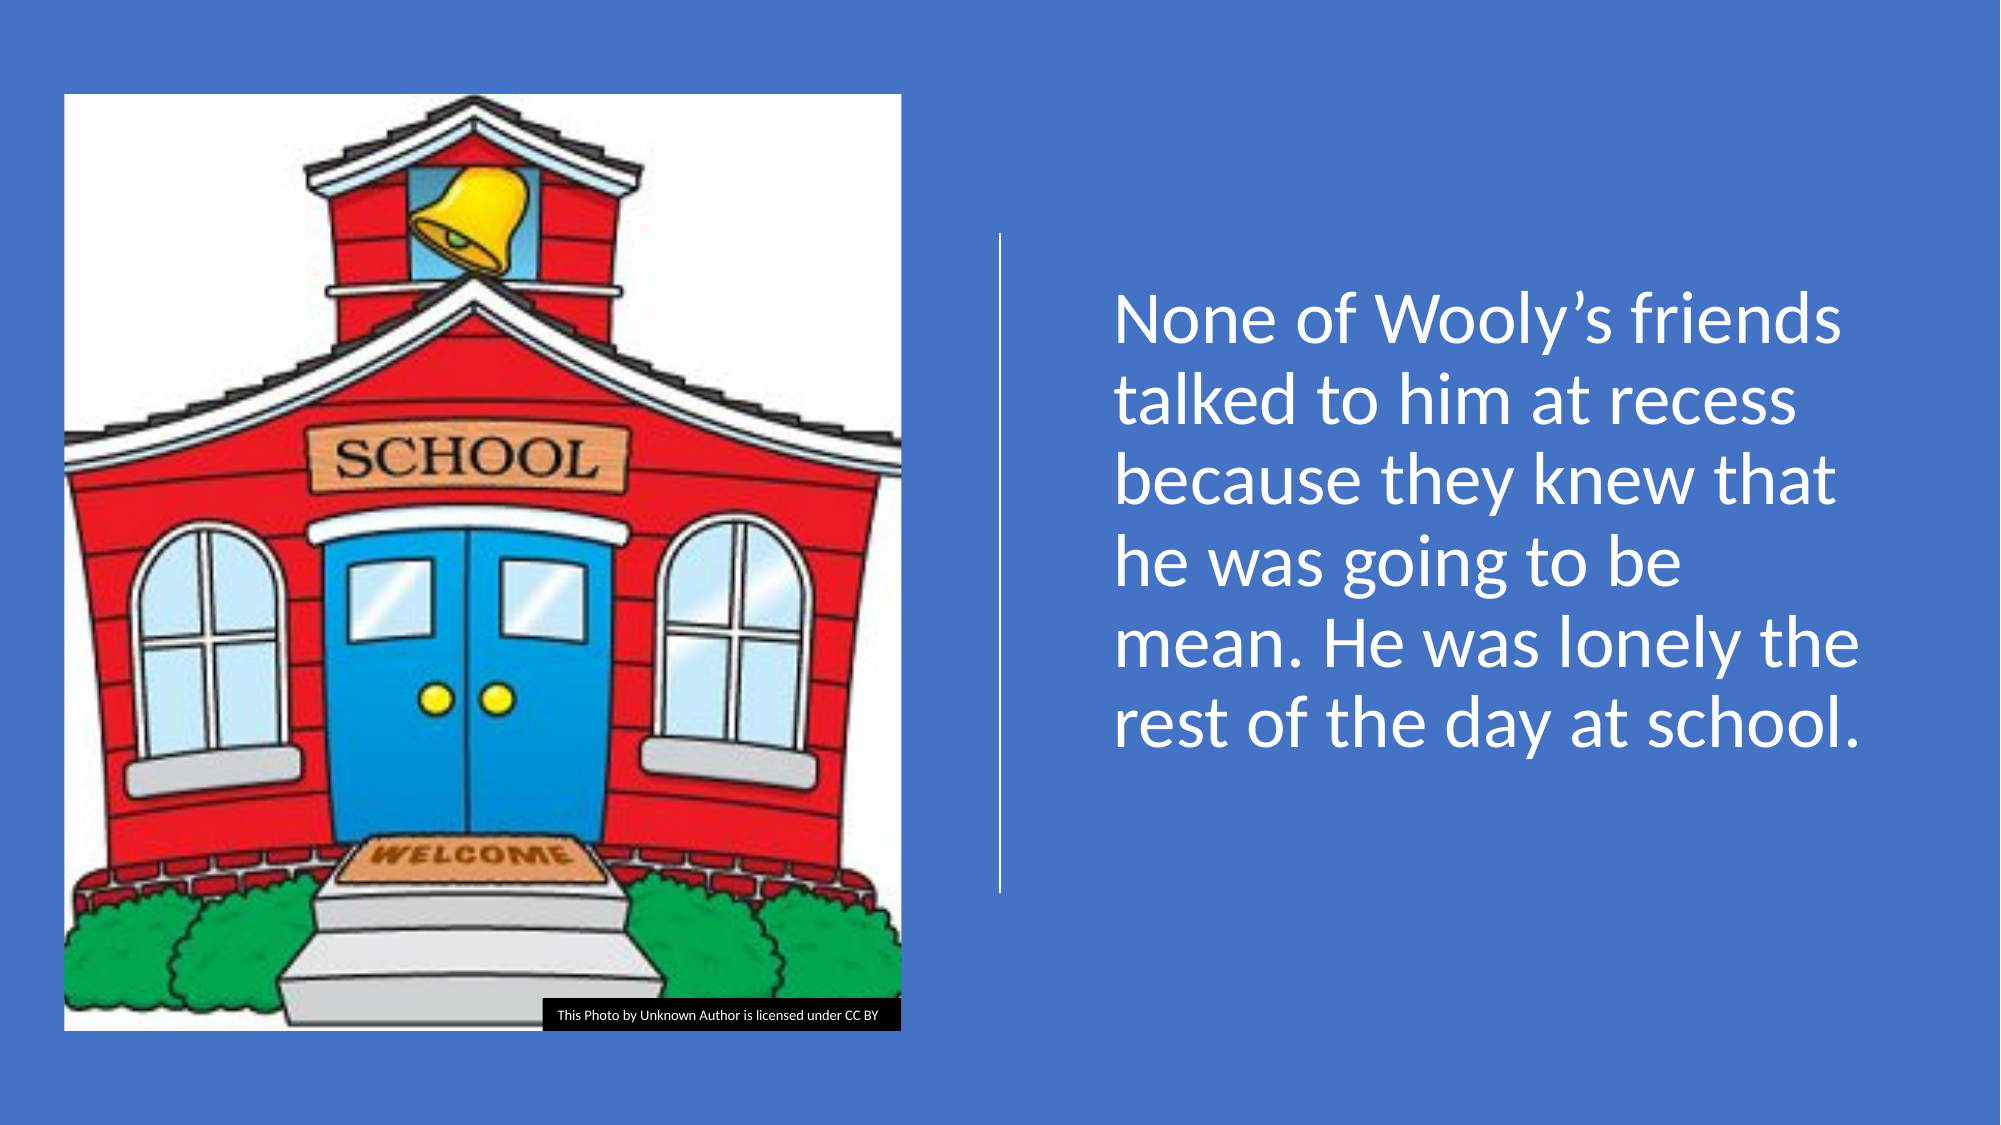

# None of Wooly’s friends talked to him at recess because they knew that he was going to be mean. He was lonely the rest of the day at school.
This Photo by Unknown Author is licensed under CC BY